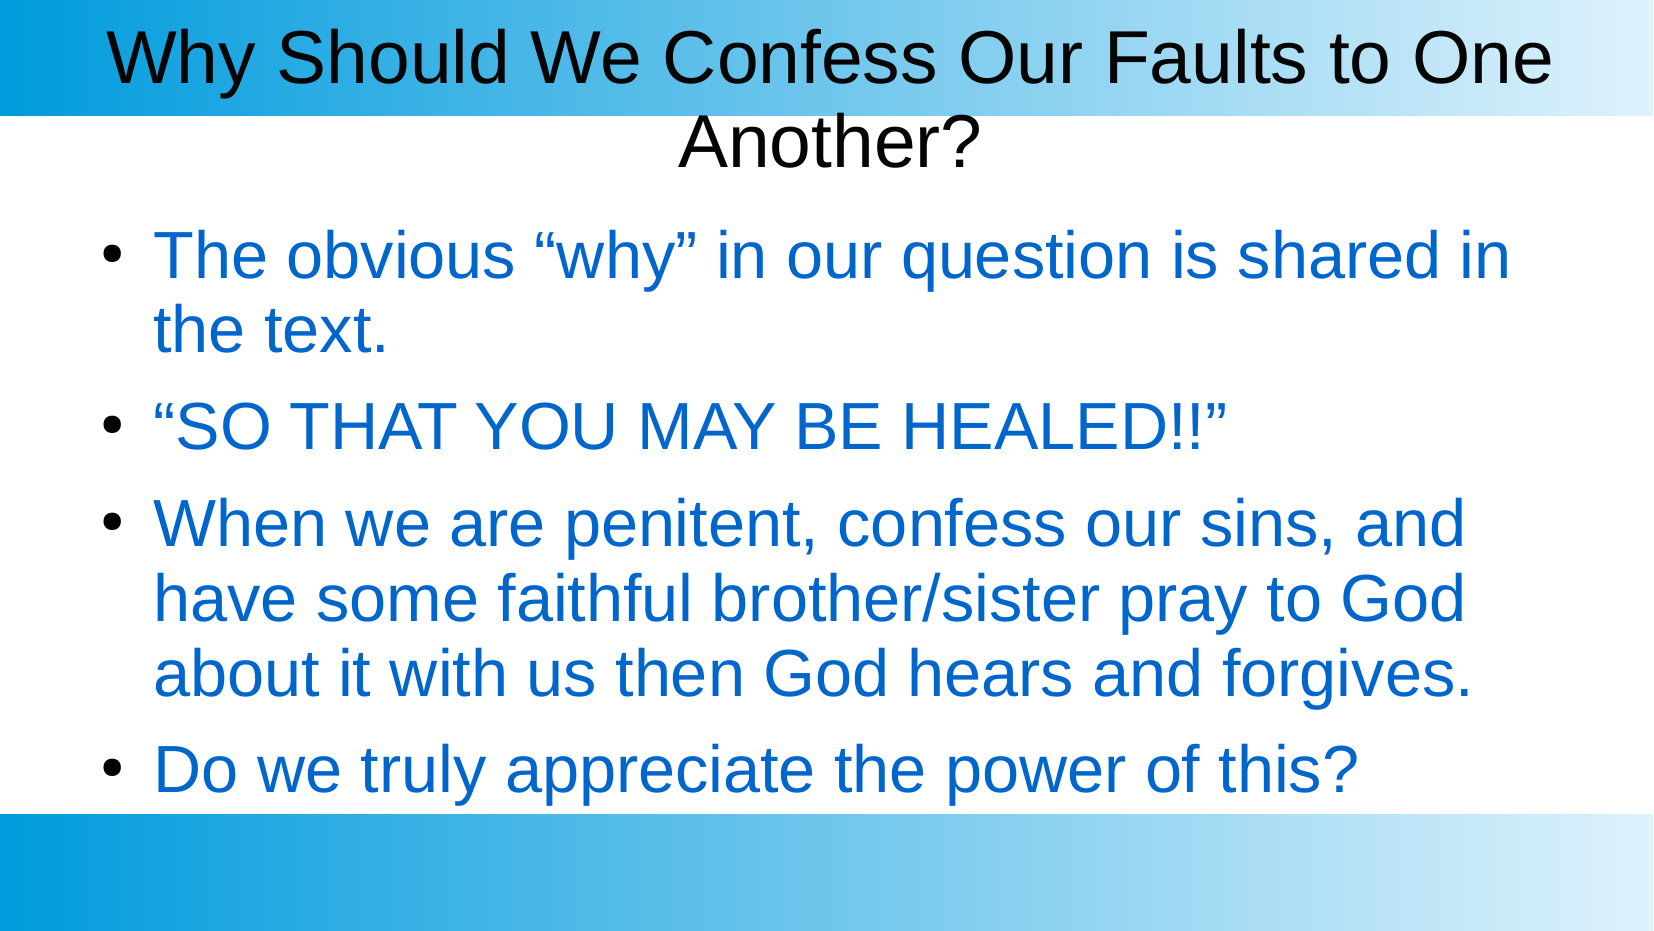

# Why Should We Confess Our Faults to One Another?
The obvious “why” in our question is shared in the text.
“SO THAT YOU MAY BE HEALED!!”
When we are penitent, confess our sins, and have some faithful brother/sister pray to God about it with us then God hears and forgives.
Do we truly appreciate the power of this?